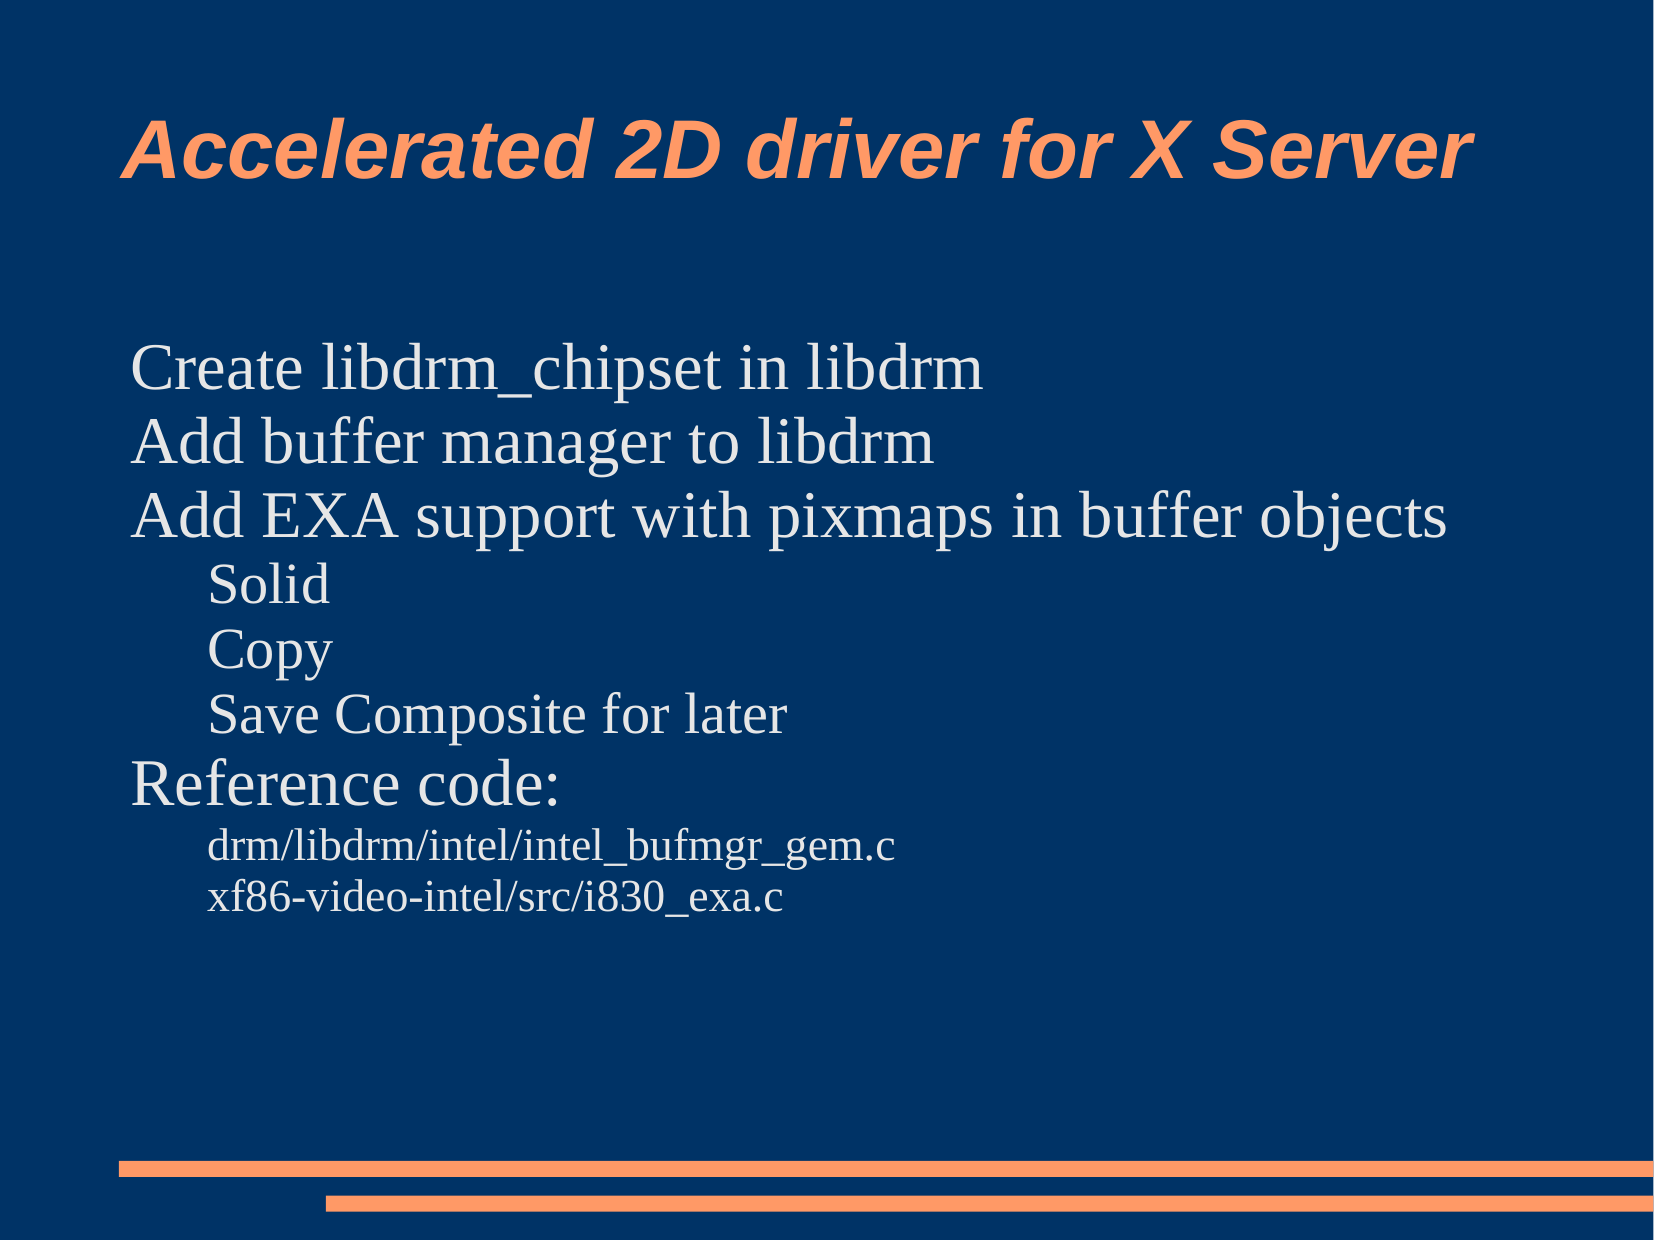

# Accelerated 2D driver for X Server
Create libdrm_chipset in libdrm
Add buffer manager to libdrm
Add EXA support with pixmaps in buffer objects
Solid
Copy
Save Composite for later
Reference code:
drm/libdrm/intel/intel_bufmgr_gem.c
xf86-video-intel/src/i830_exa.c